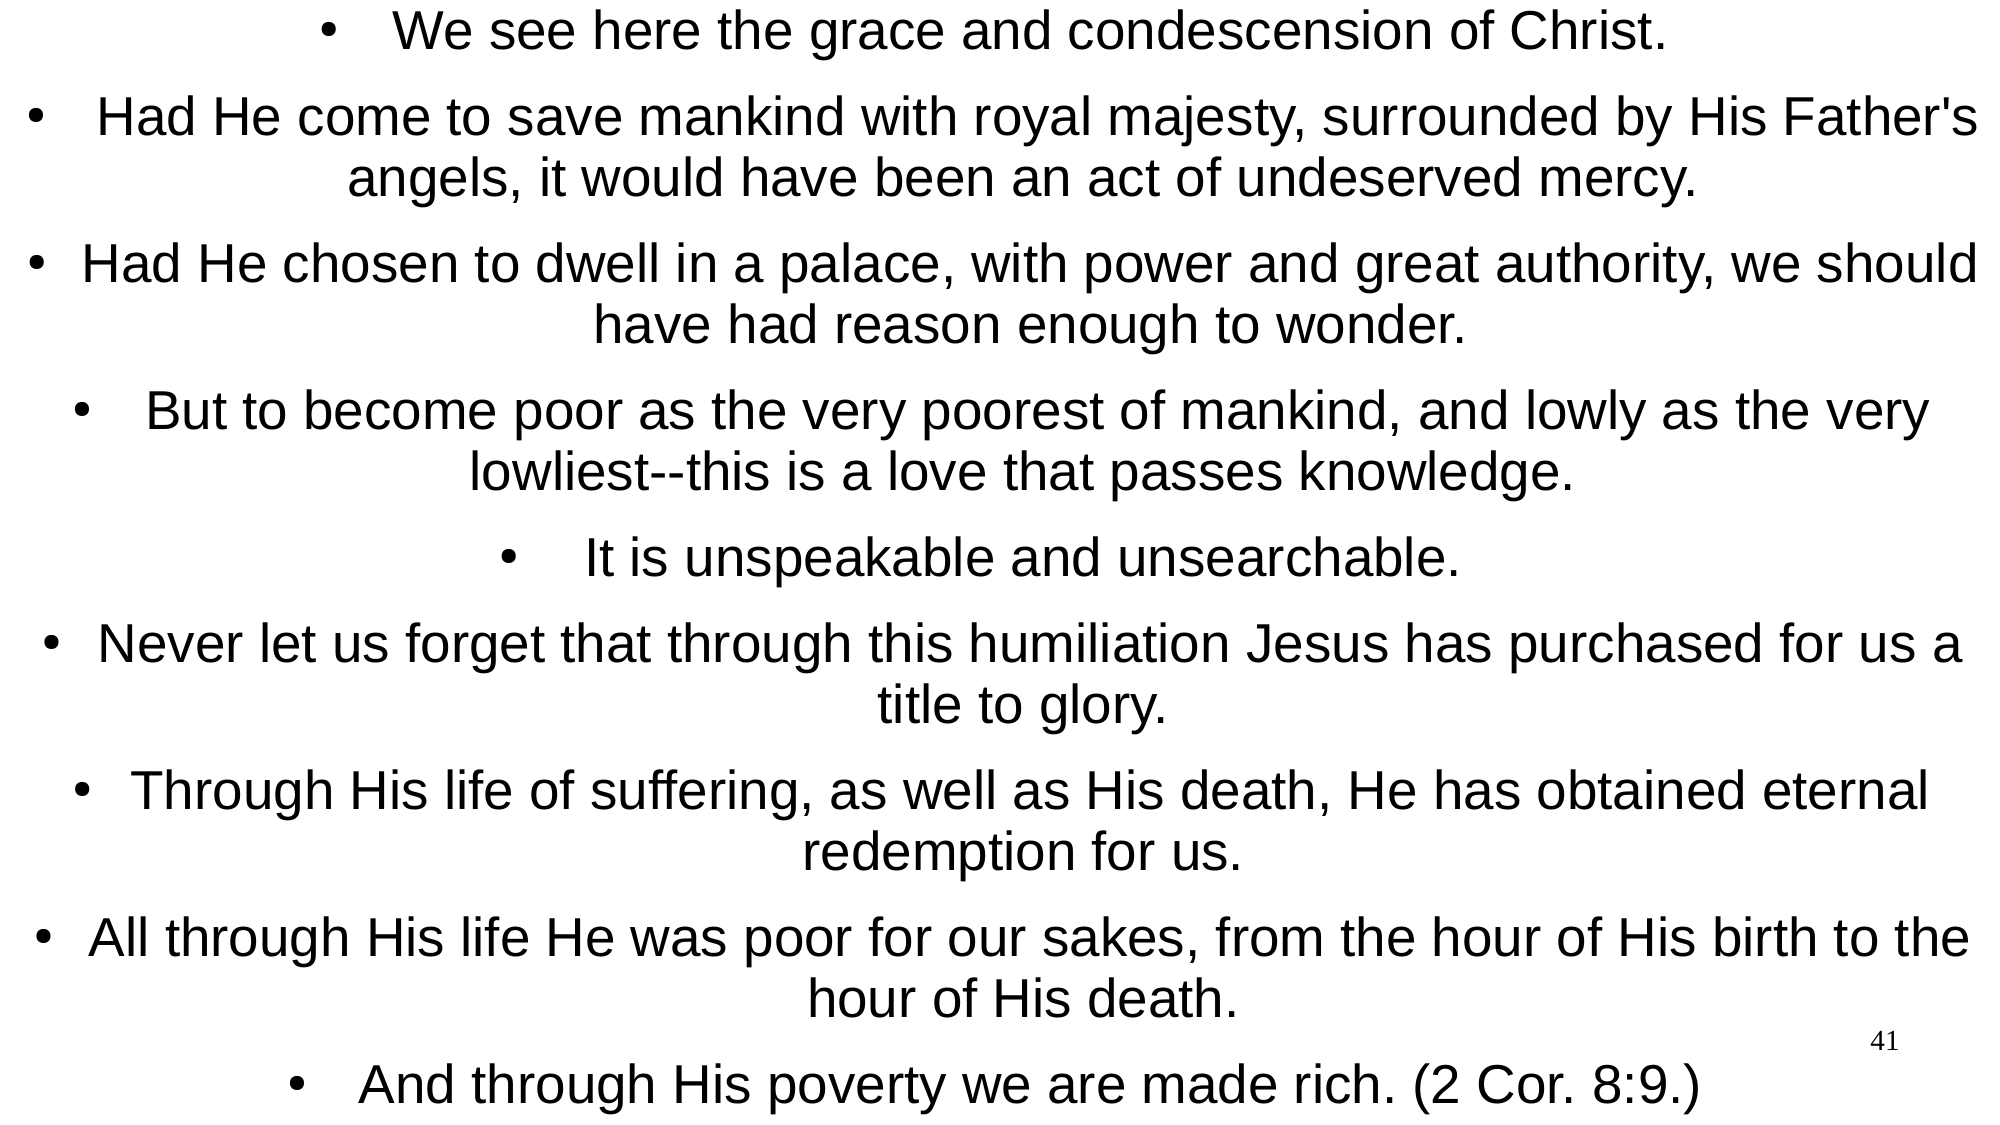

# We see here the grace and condescension of Christ.
 Had He come to save mankind with royal majesty, surrounded by His Father's angels, it would have been an act of undeserved mercy.
Had He chosen to dwell in a palace, with power and great authority, we should have had reason enough to wonder.
 But to become poor as the very poorest of mankind, and lowly as the very lowliest--this is a love that passes knowledge.
It is unspeakable and unsearchable.
Never let us forget that through this humiliation Jesus has purchased for us a title to glory.
Through His life of suffering, as well as His death, He has obtained eternal redemption for us.
All through His life He was poor for our sakes, from the hour of His birth to the hour of His death.
And through His poverty we are made rich. (2 Cor. 8:9.)
41